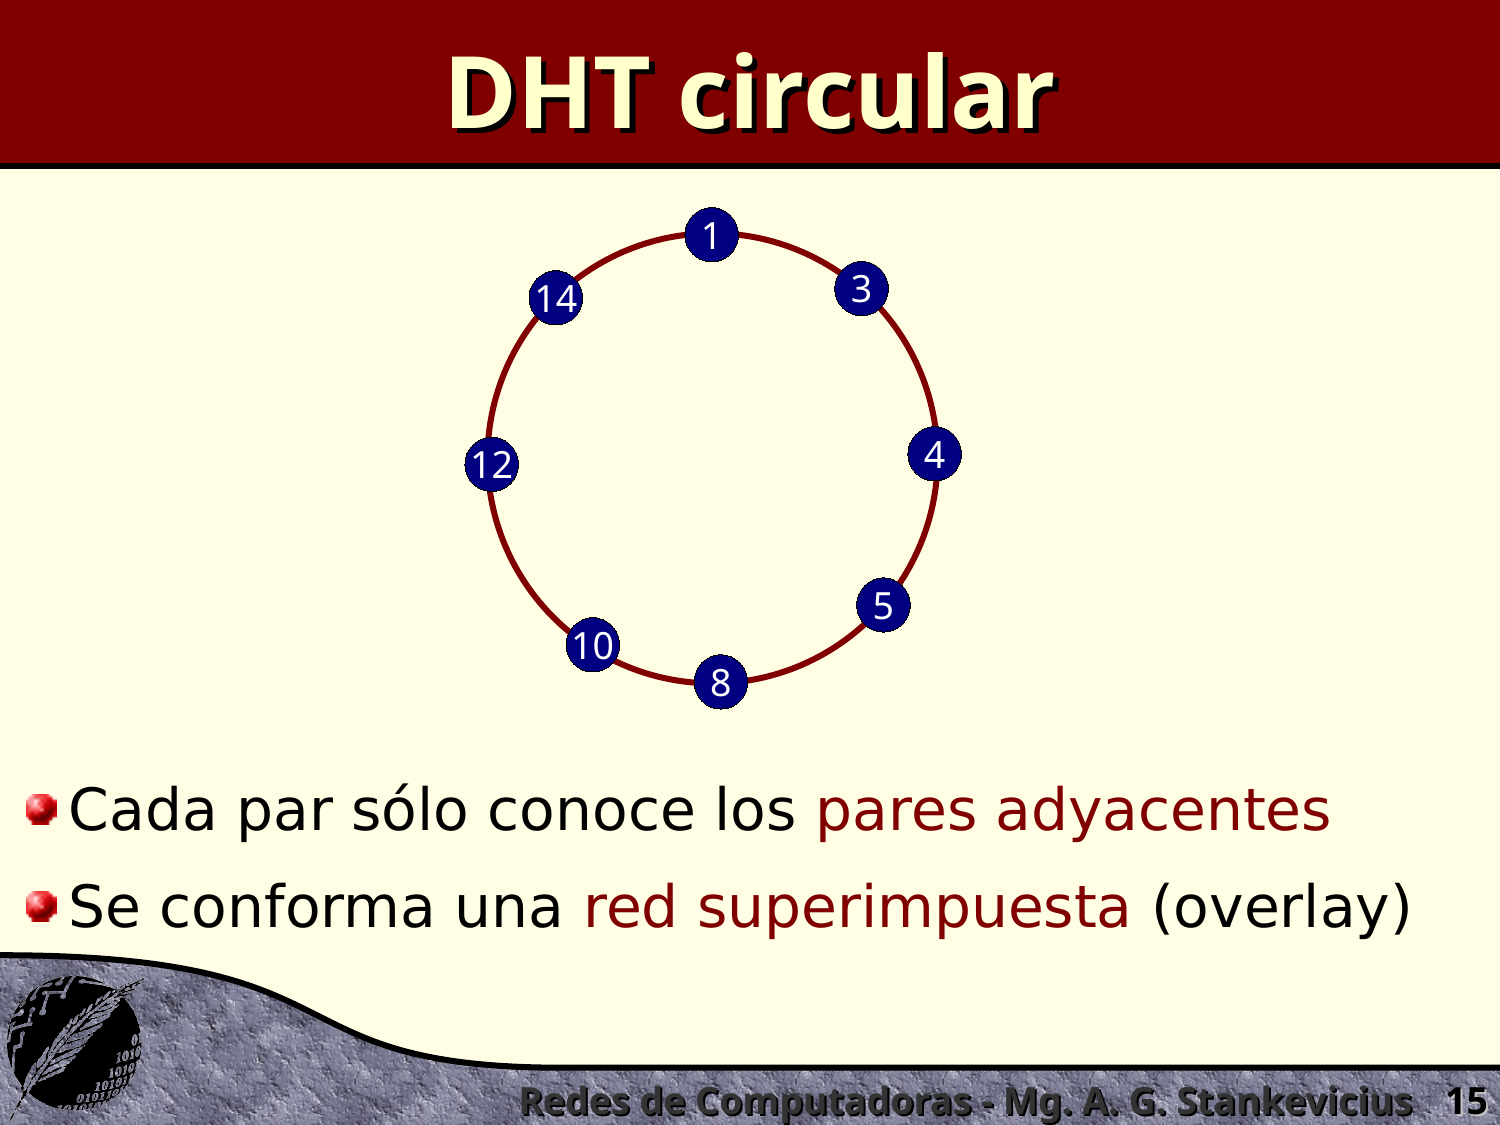

# DHT circular
Cada par sólo conoce los pares adyacentes
Se conforma una red superimpuesta (overlay)
1
3
14
4
12
5
10
8
15